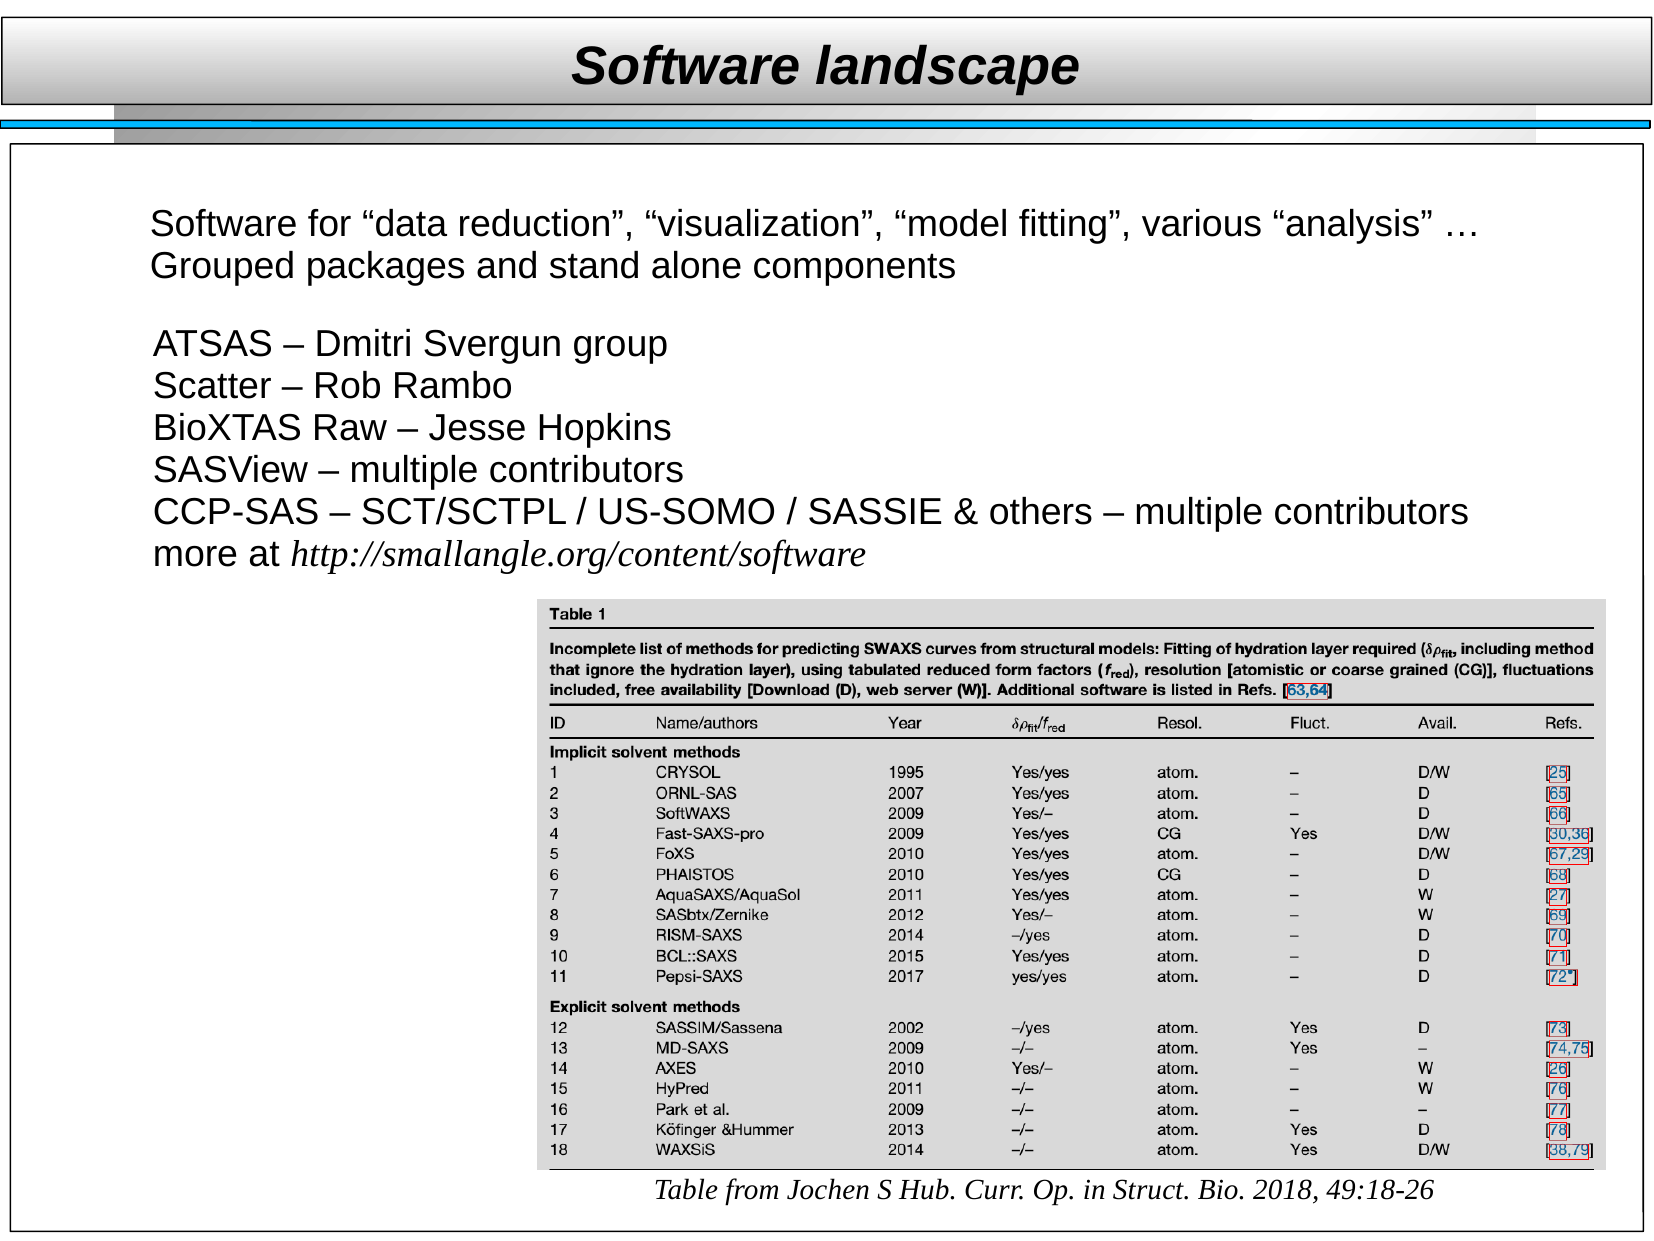

Software landscape
Software for “data reduction”, “visualization”, “model fitting”, various “analysis” …
Grouped packages and stand alone components
ATSAS – Dmitri Svergun group
Scatter – Rob Rambo
BioXTAS Raw – Jesse Hopkins
SASView – multiple contributors
CCP-SAS – SCT/SCTPL / US-SOMO / SASSIE & others – multiple contributors
more at http://smallangle.org/content/software
Table from Jochen S Hub. Curr. Op. in Struct. Bio. 2018, 49:18-26